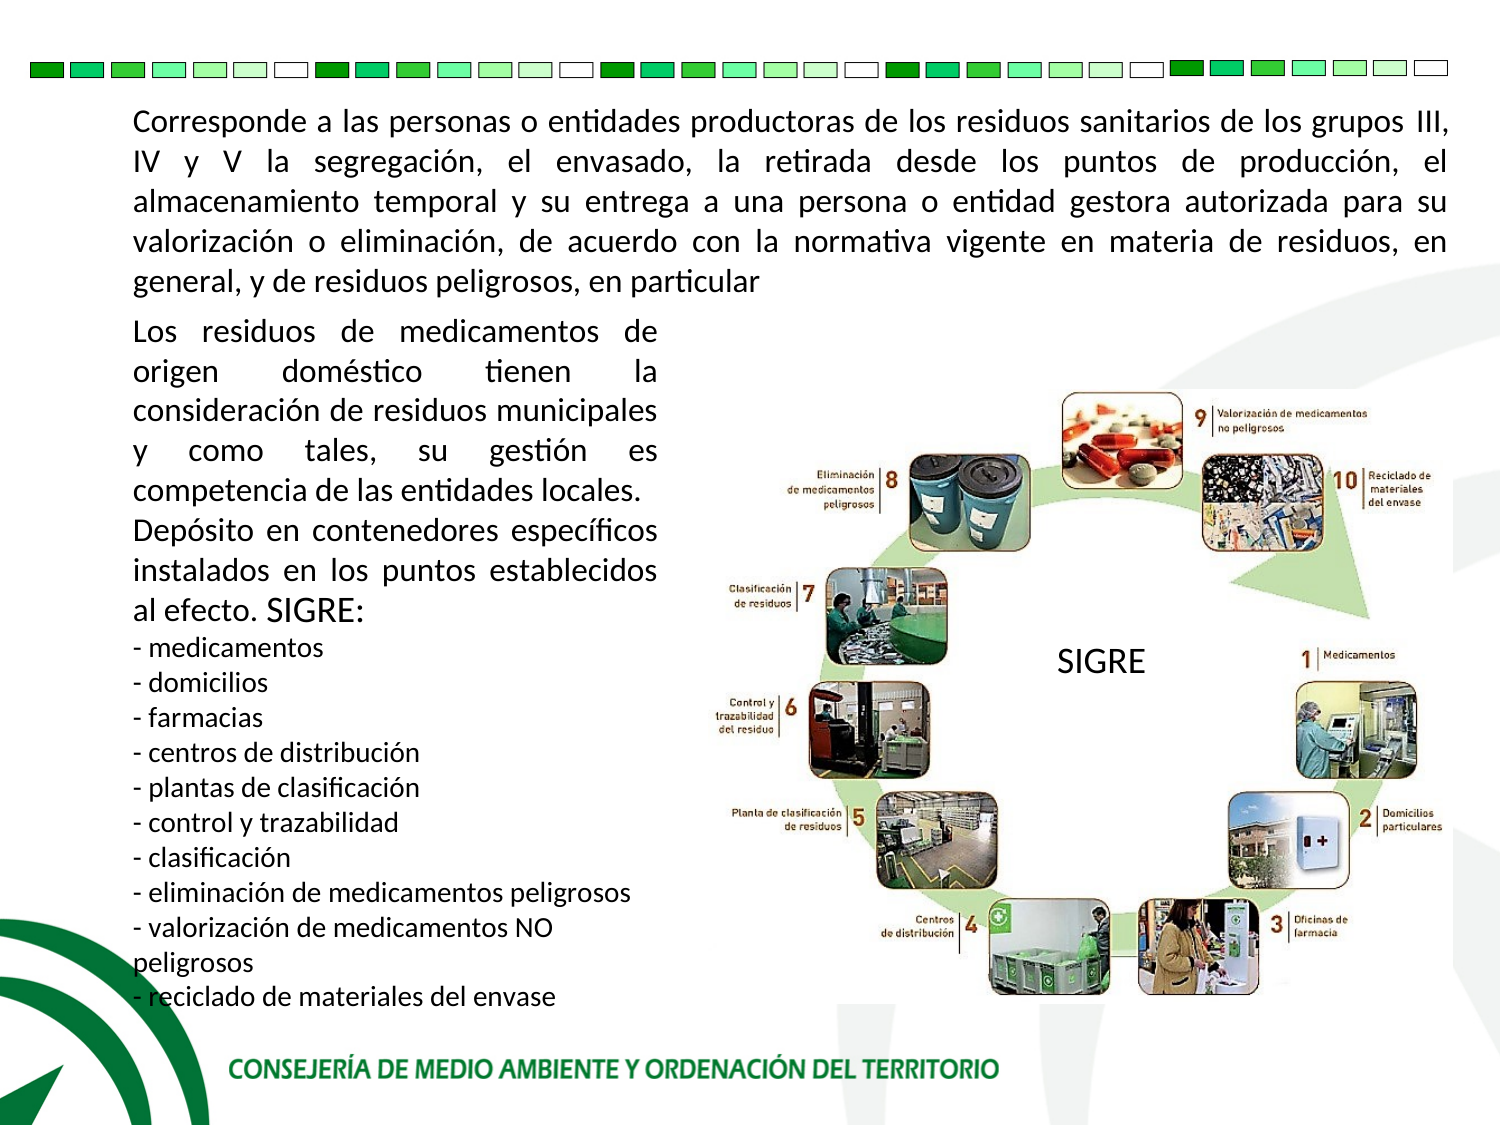

Corresponde a las personas o entidades productoras de los residuos sanitarios de los grupos III, IV y V la segregación, el envasado, la retirada desde los puntos de producción, el almacenamiento temporal y su entrega a una persona o entidad gestora autorizada para su valorización o eliminación, de acuerdo con la normativa vigente en materia de residuos, en general, y de residuos peligrosos, en particular
Los residuos de medicamentos de origen doméstico tienen la consideración de residuos municipales y como tales, su gestión es competencia de las entidades locales.
Depósito en contenedores específicos instalados en los puntos establecidos al efecto.
- medicamentos
- domicilios
- farmacias
- centros de distribución
- plantas de clasificación
- control y trazabilidad
- clasificación
- eliminación de medicamentos peligrosos
- valorización de medicamentos NO peligrosos
- reciclado de materiales del envase
SIGRE:
# SIGRE